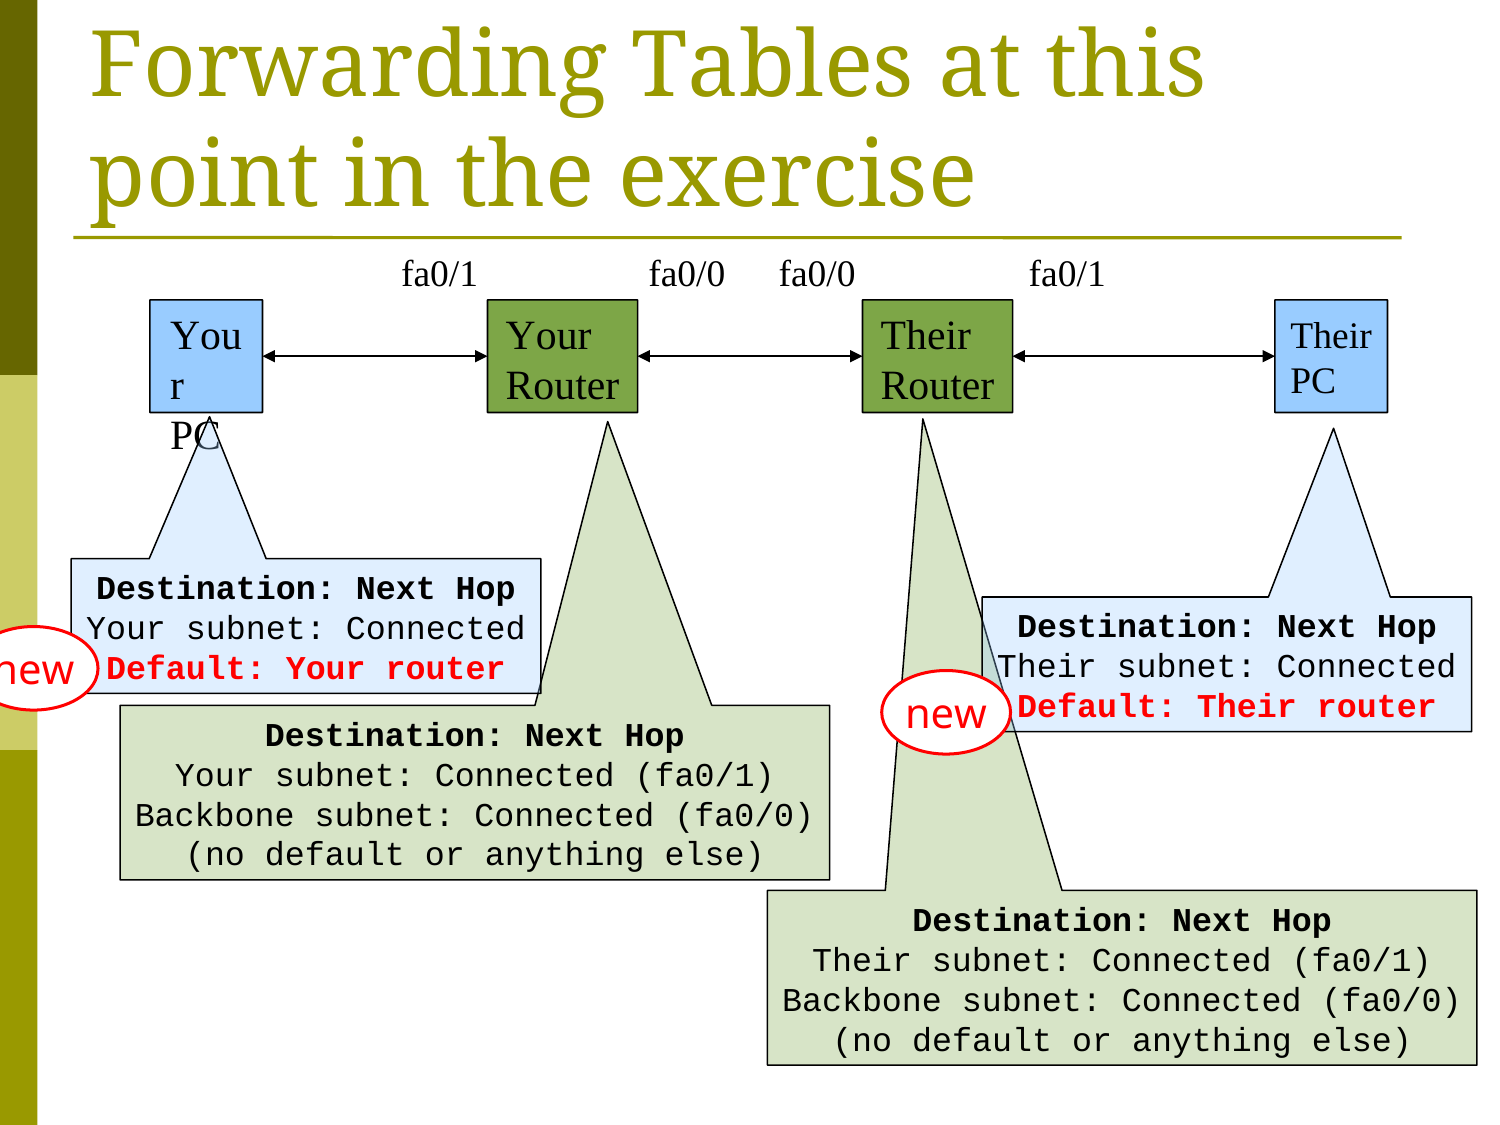

Forwarding Tables at this point in the exercise
fa0/1
fa0/0
fa0/0
fa0/1
Your
PC
Your
Router
Their
Router
Their
PC
Destination: Next Hop
Your subnet: Connected
Default: Your router
Destination: Next Hop
Their subnet: Connected
Default: Their router
new
new
Destination: Next Hop
Your subnet: Connected (fa0/1)
Backbone subnet: Connected (fa0/0)
(no default or anything else)
Destination: Next Hop
Their subnet: Connected (fa0/1)
Backbone subnet: Connected (fa0/0)
(no default or anything else)